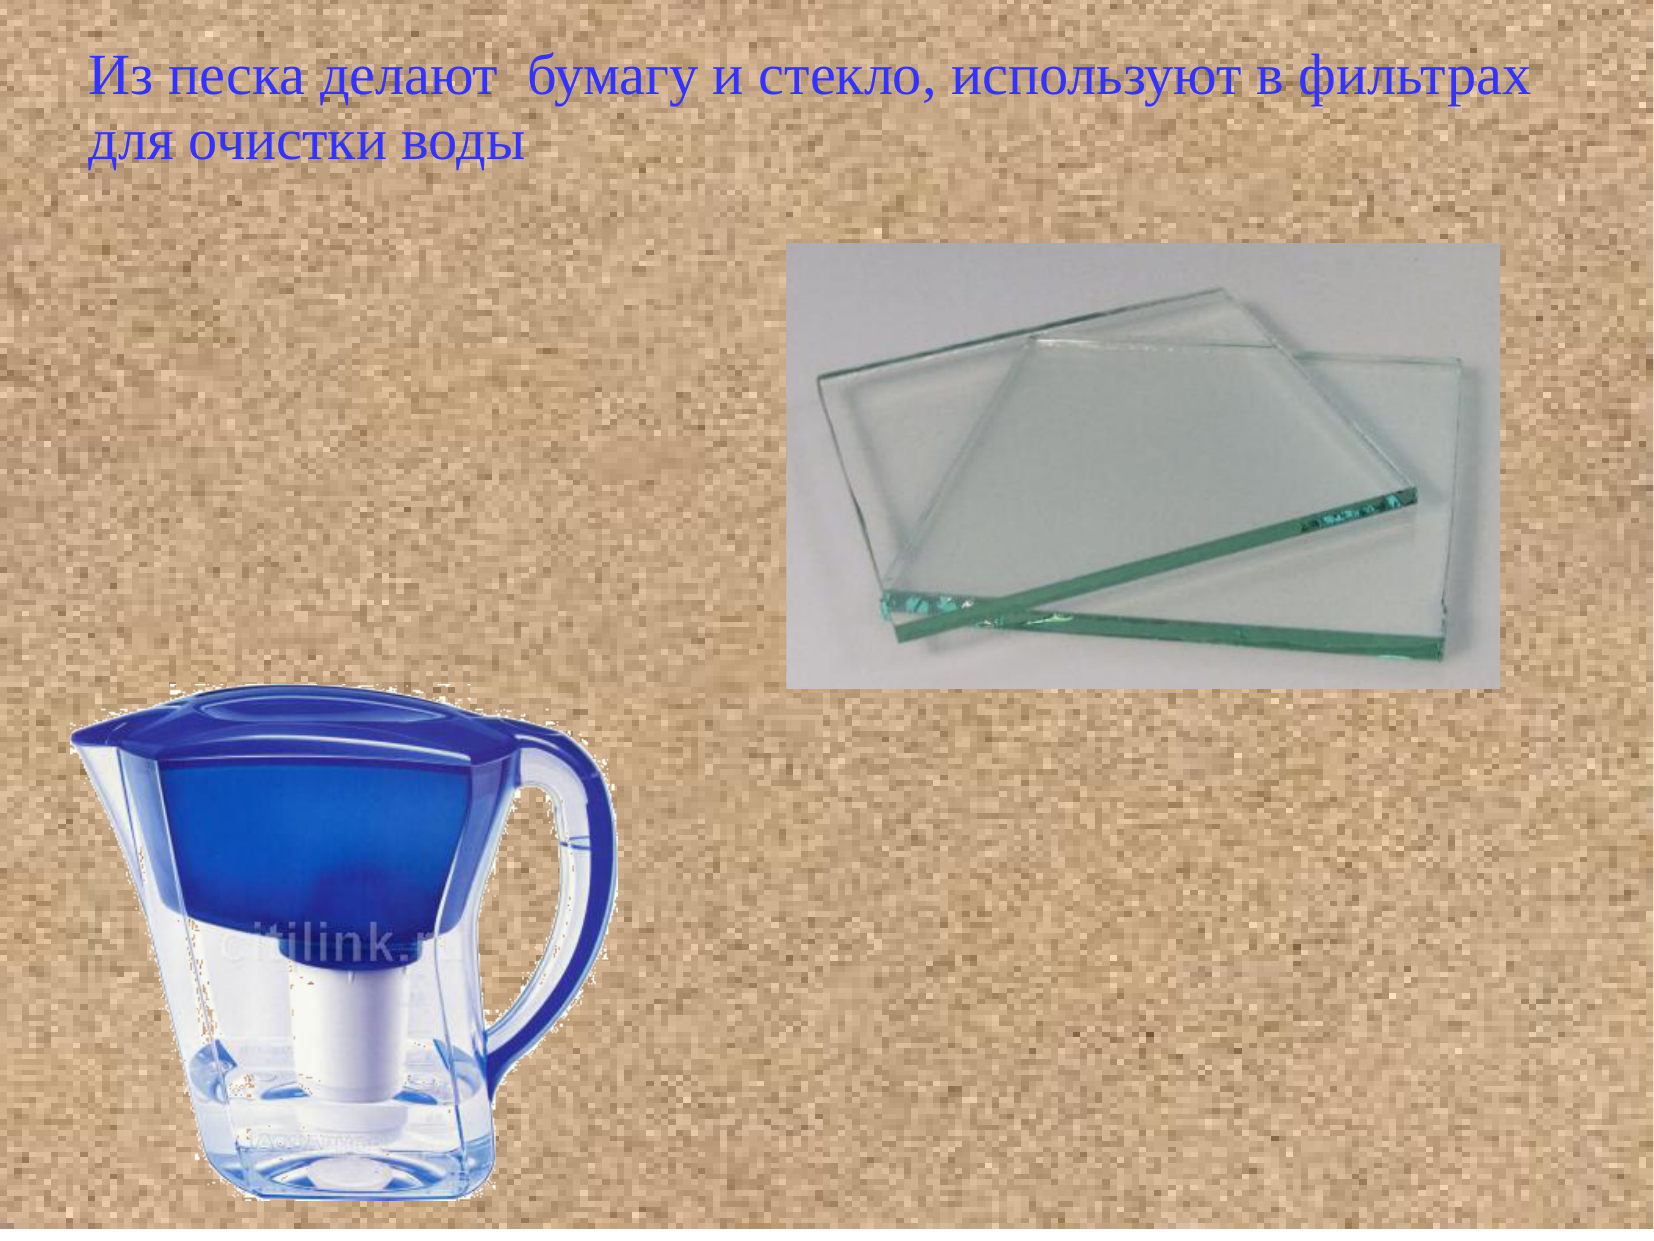

Из песка делают бумагу и стекло, используют в фильтрах для очистки воды